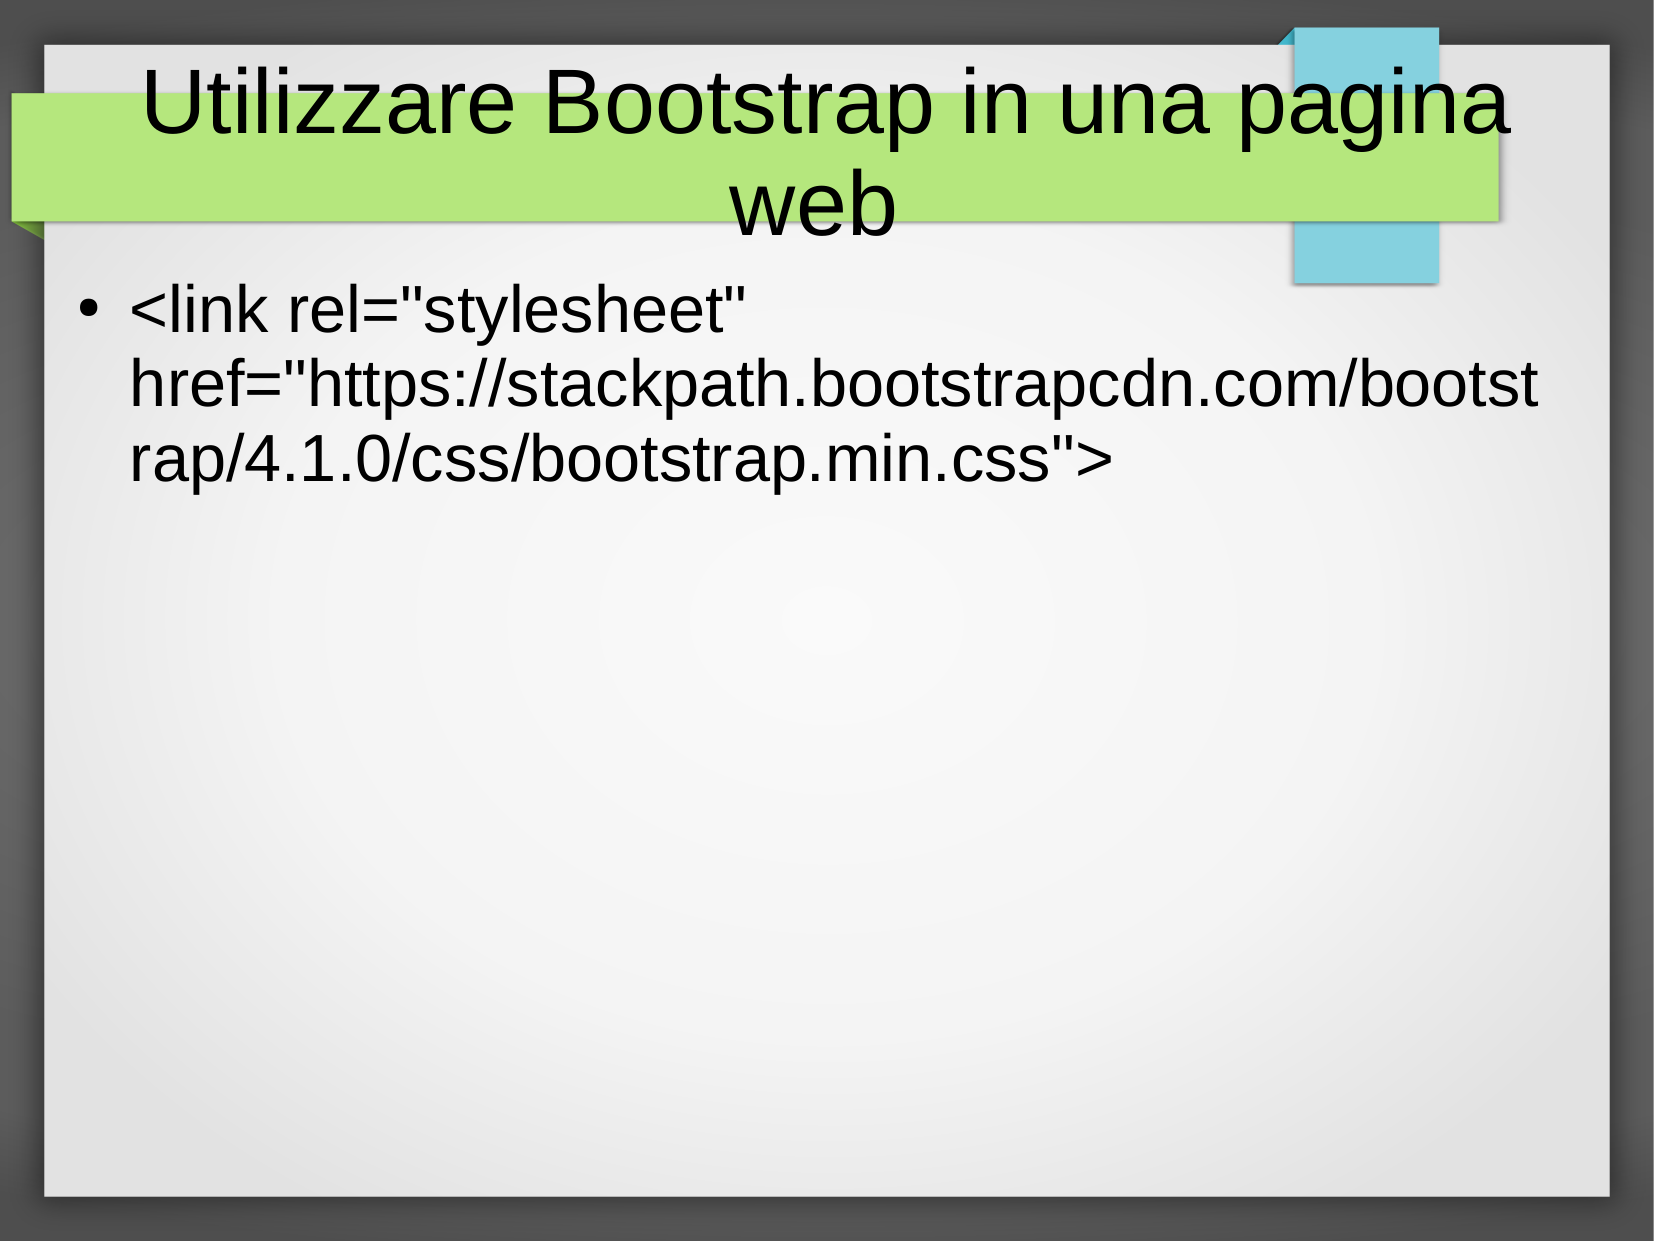

# Utilizzare Bootstrap in una pagina web
<link rel="stylesheet" href="https://stackpath.bootstrapcdn.com/bootstrap/4.1.0/css/bootstrap.min.css">